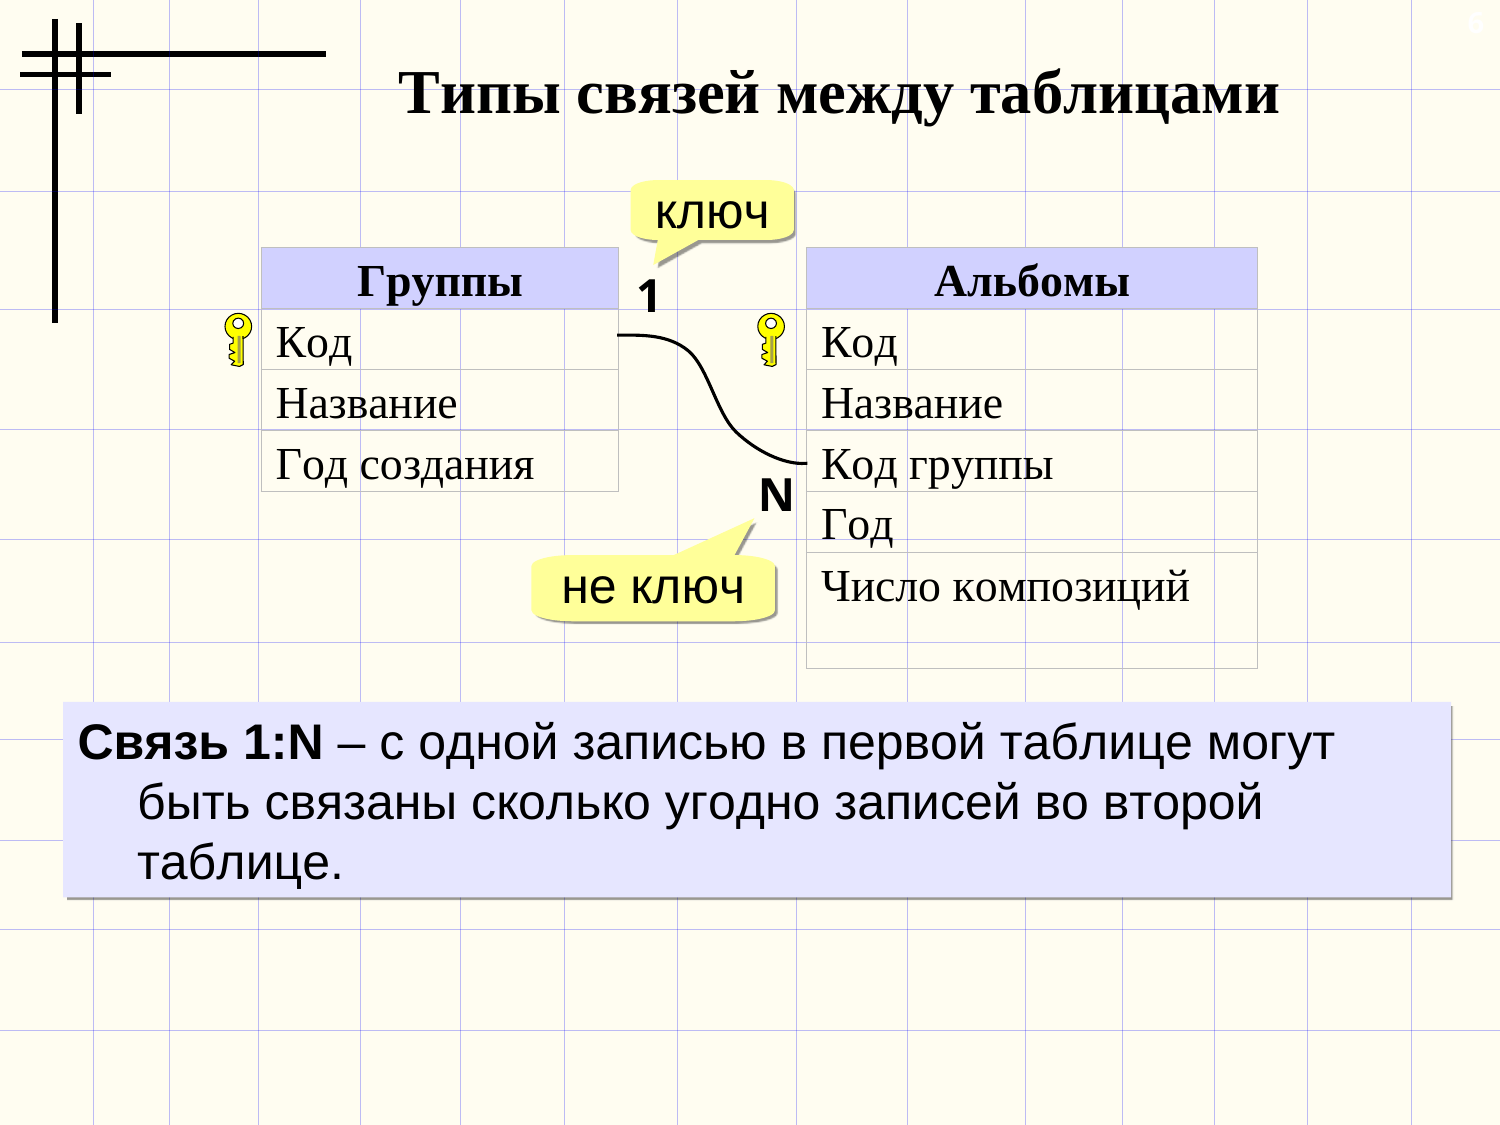

# Типы связей между таблицами
ключ
| Группы |
| --- |
| Код |
| Название |
| Год создания |
| Альбомы |
| --- |
| Код |
| Название |
| Код группы |
| Год |
| Число композиций |
1
N
не ключ
Связь 1:N – с одной записью в первой таблице могут быть связаны сколько угодно записей во второй таблице.